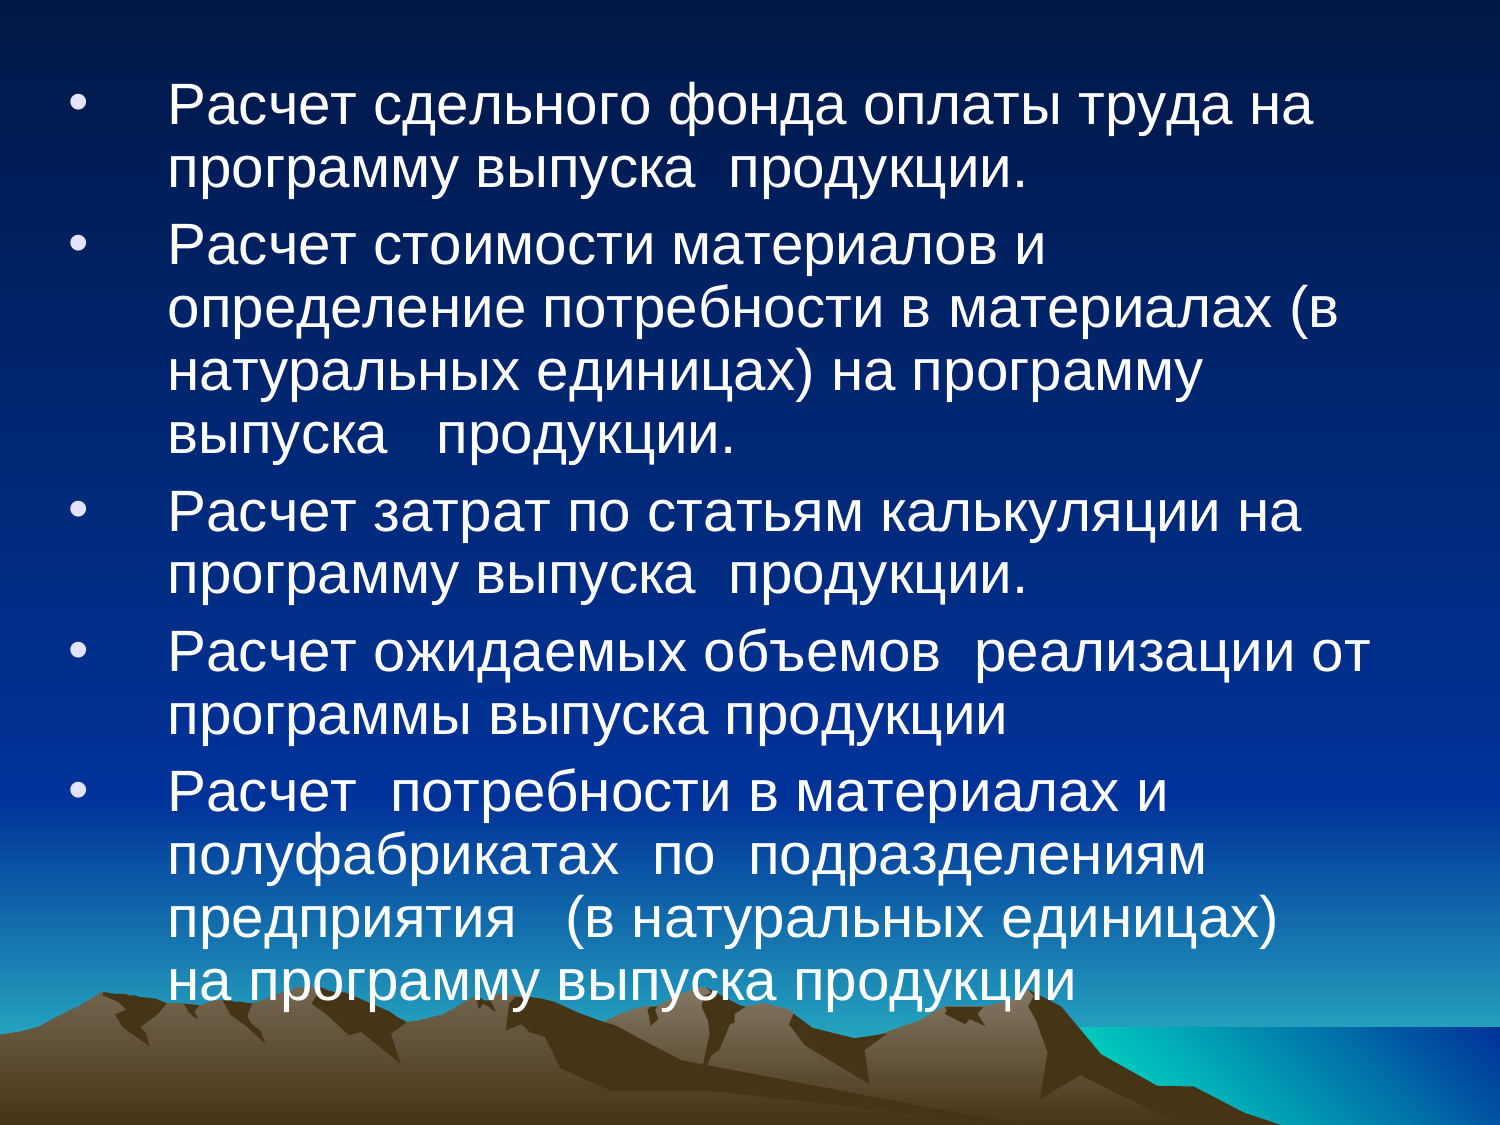

Расчет сдельного фонда оплаты труда на программу выпуска продукции.
Расчет стоимости материалов и определение потребности в материалах (в натуральных единицах) на программу выпуска продукции.
Расчет затрат по статьям калькуляции на программу выпуска продукции.
Расчет ожидаемых объемов реализации от программы выпуска продукции
Расчет потребности в материалах и полуфабрикатах по подразделениям предприятия (в натуральных единицах) на программу выпуска продукции